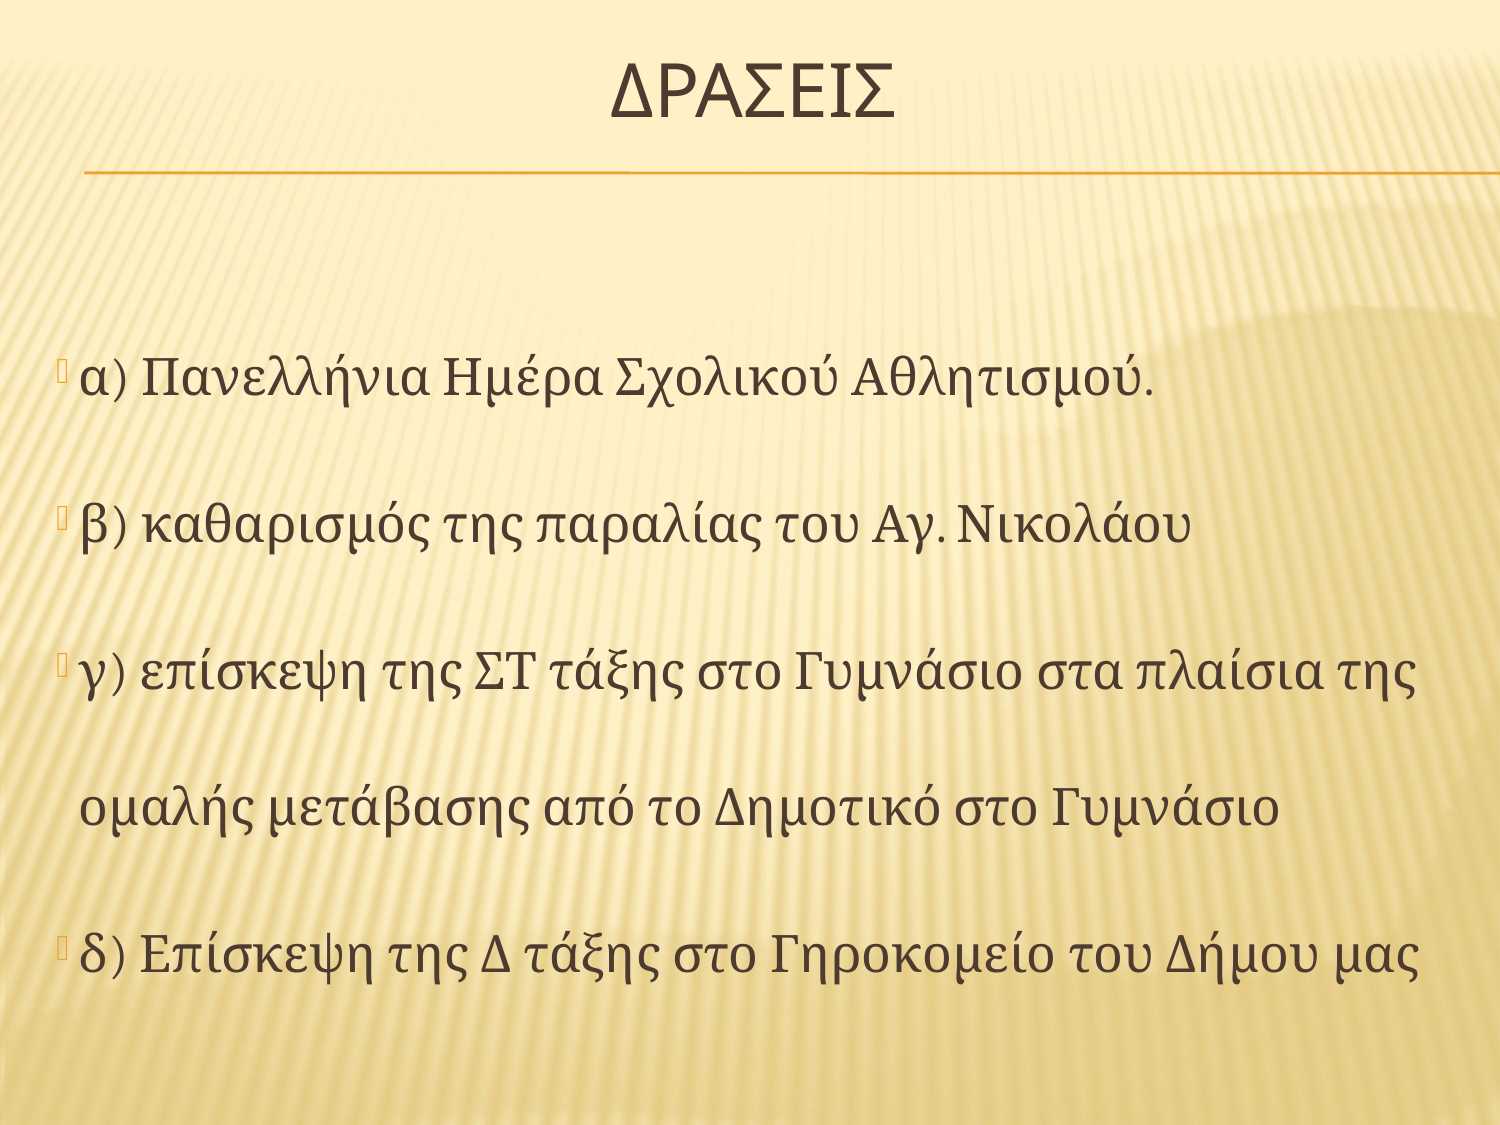

# ΔΡΑΣΕΙΣ
α) Πανελλήνια Ημέρα Σχολικού Αθλητισμού.
β) καθαρισμός της παραλίας του Αγ. Νικολάου
γ) επίσκεψη της ΣΤ τάξης στο Γυμνάσιο στα πλαίσια της ομαλής μετάβασης από το Δημοτικό στο Γυμνάσιο
δ) Επίσκεψη της Δ τάξης στο Γηροκομείο του Δήμου μας